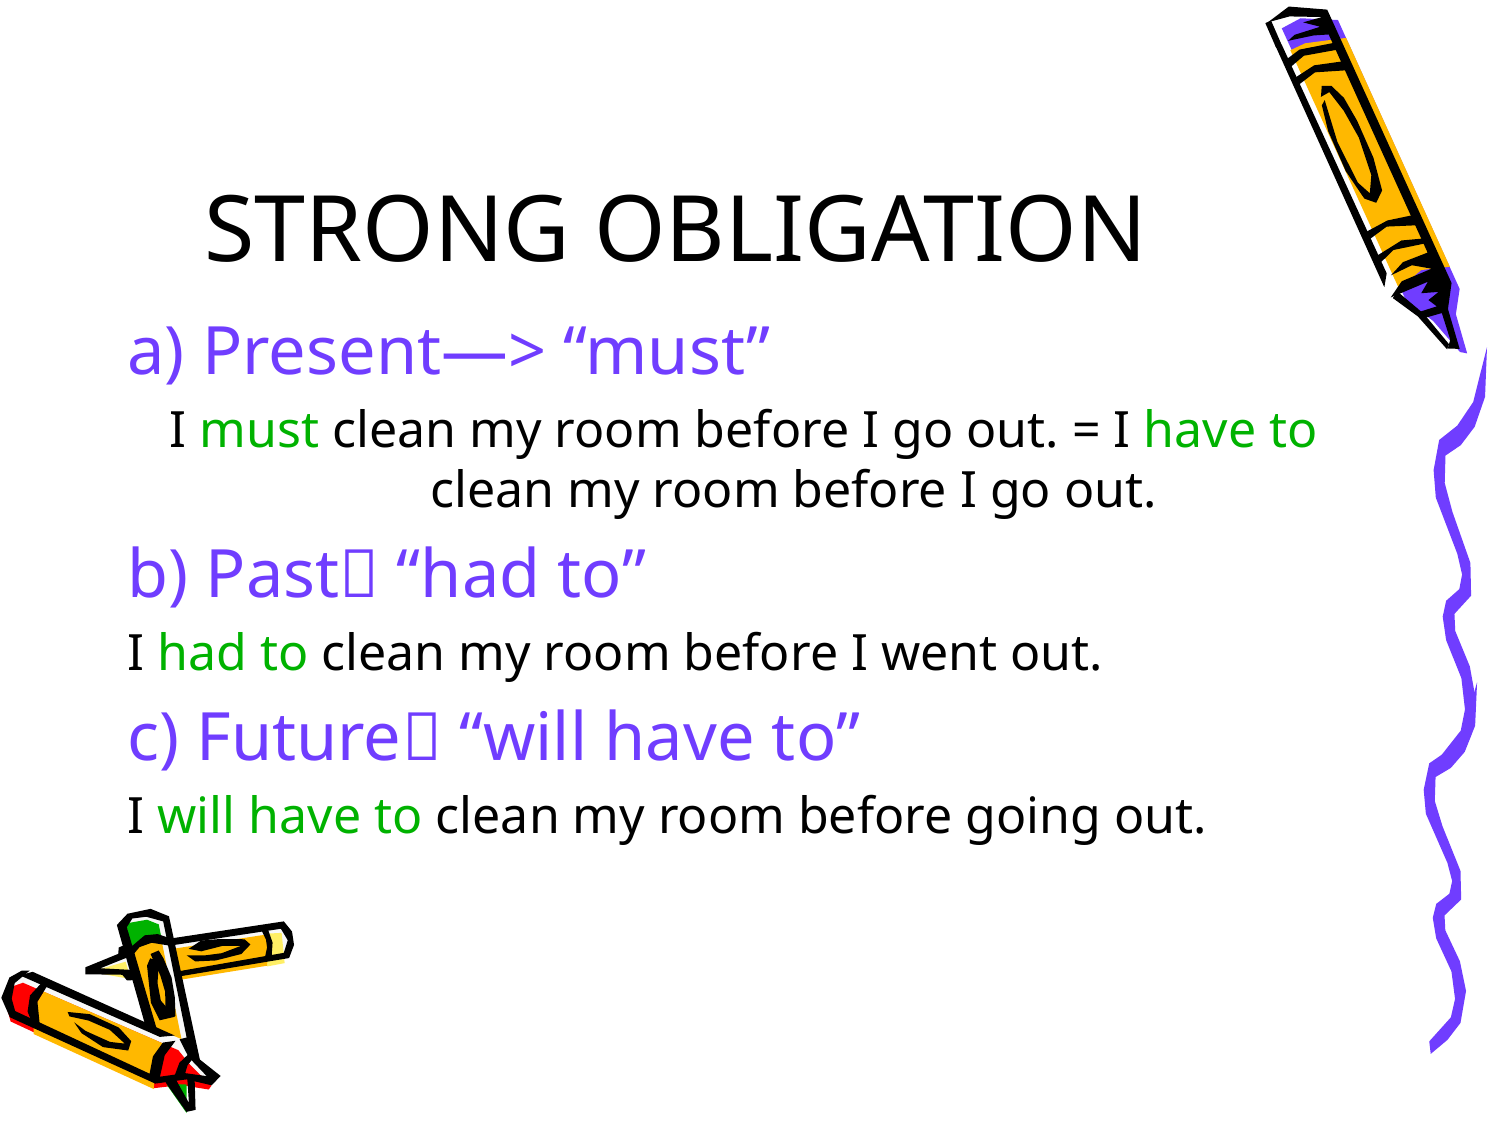

# STRONG OBLIGATION
a) Present—> “must”
I must clean my room before I go out. = I have to clean my room before I go out.
b) Past “had to”
I had to clean my room before I went out.
c) Future “will have to”
I will have to clean my room before going out.